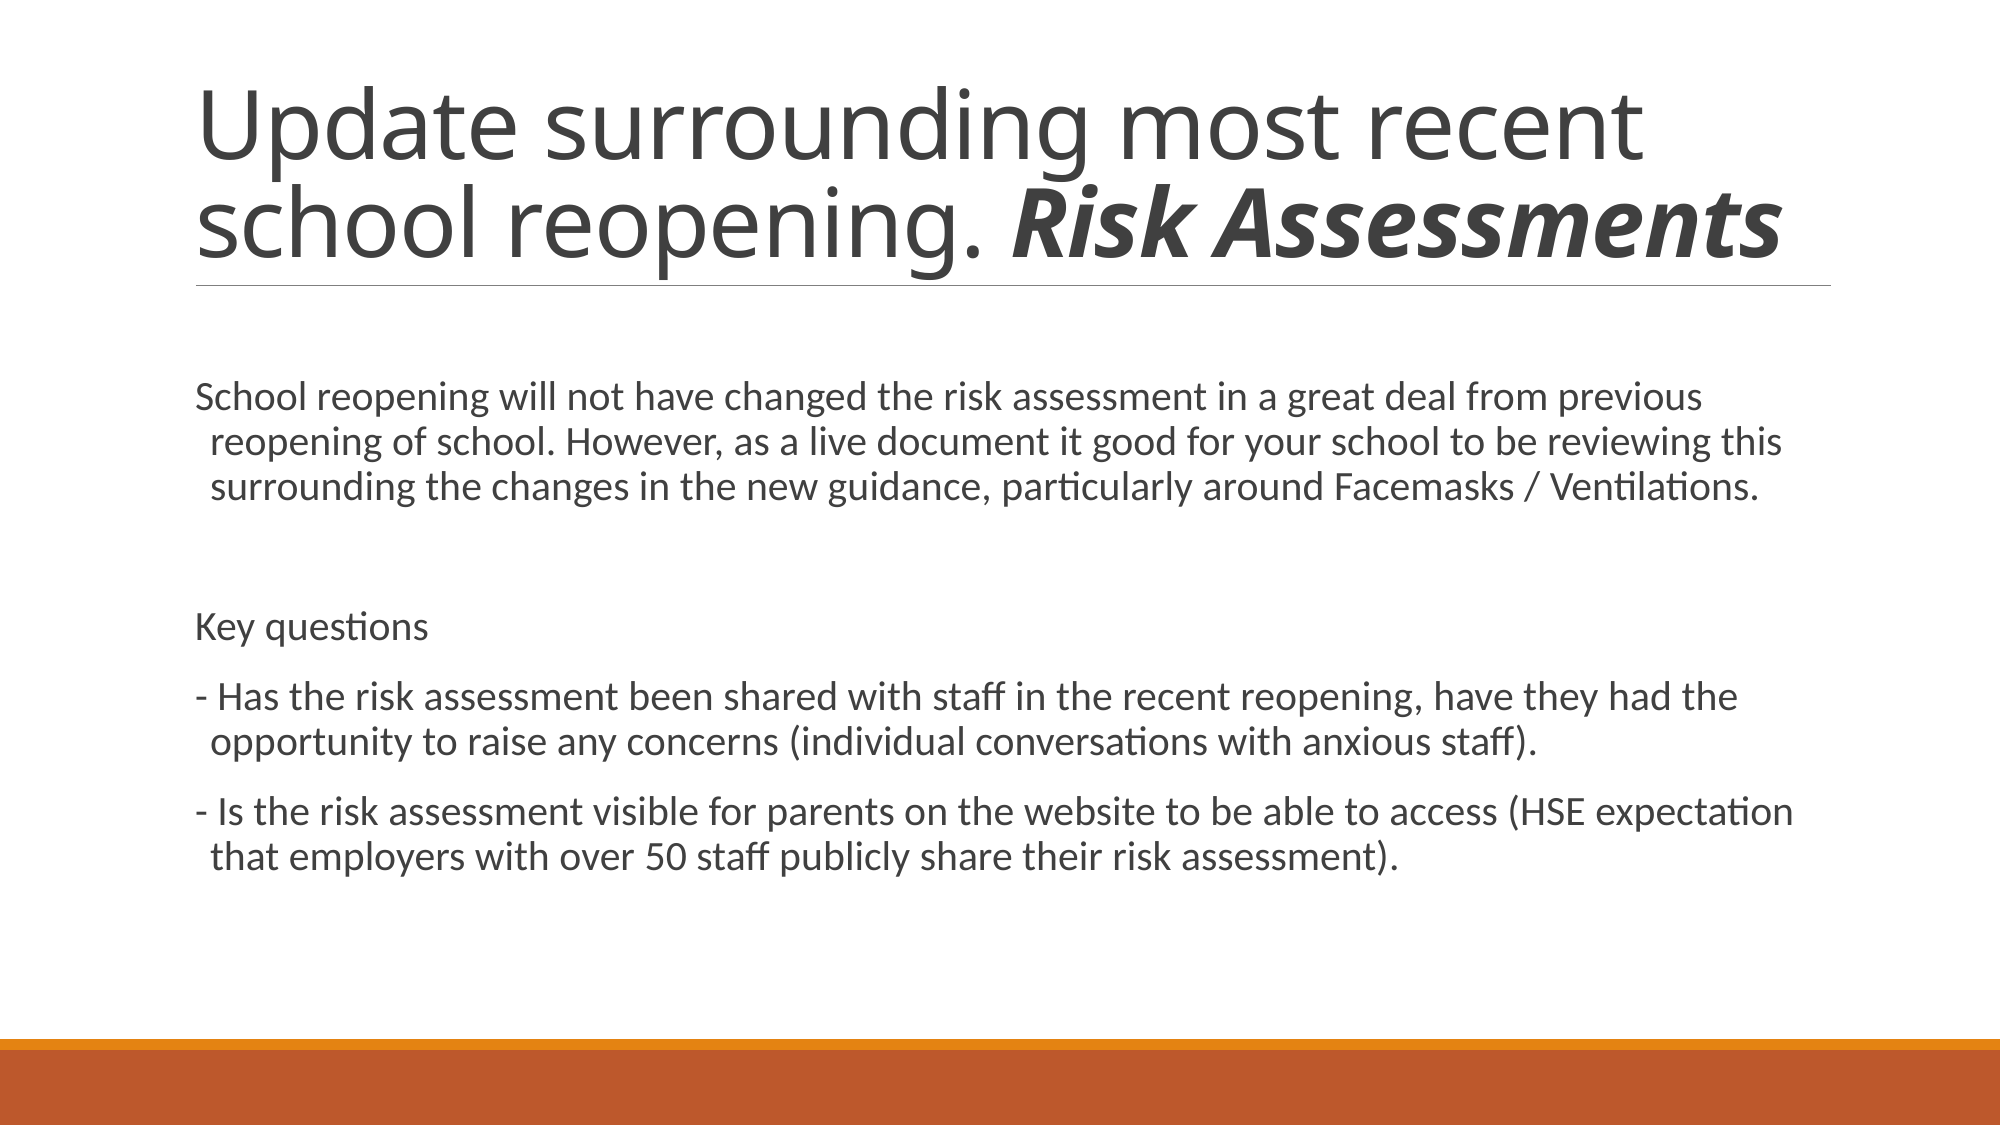

# Update surrounding most recent school reopening. Risk Assessments
School reopening will not have changed the risk assessment in a great deal from previous reopening of school. However, as a live document it good for your school to be reviewing this surrounding the changes in the new guidance, particularly around Facemasks / Ventilations.
Key questions
- Has the risk assessment been shared with staff in the recent reopening, have they had the opportunity to raise any concerns (individual conversations with anxious staff).
- Is the risk assessment visible for parents on the website to be able to access (HSE expectation that employers with over 50 staff publicly share their risk assessment).